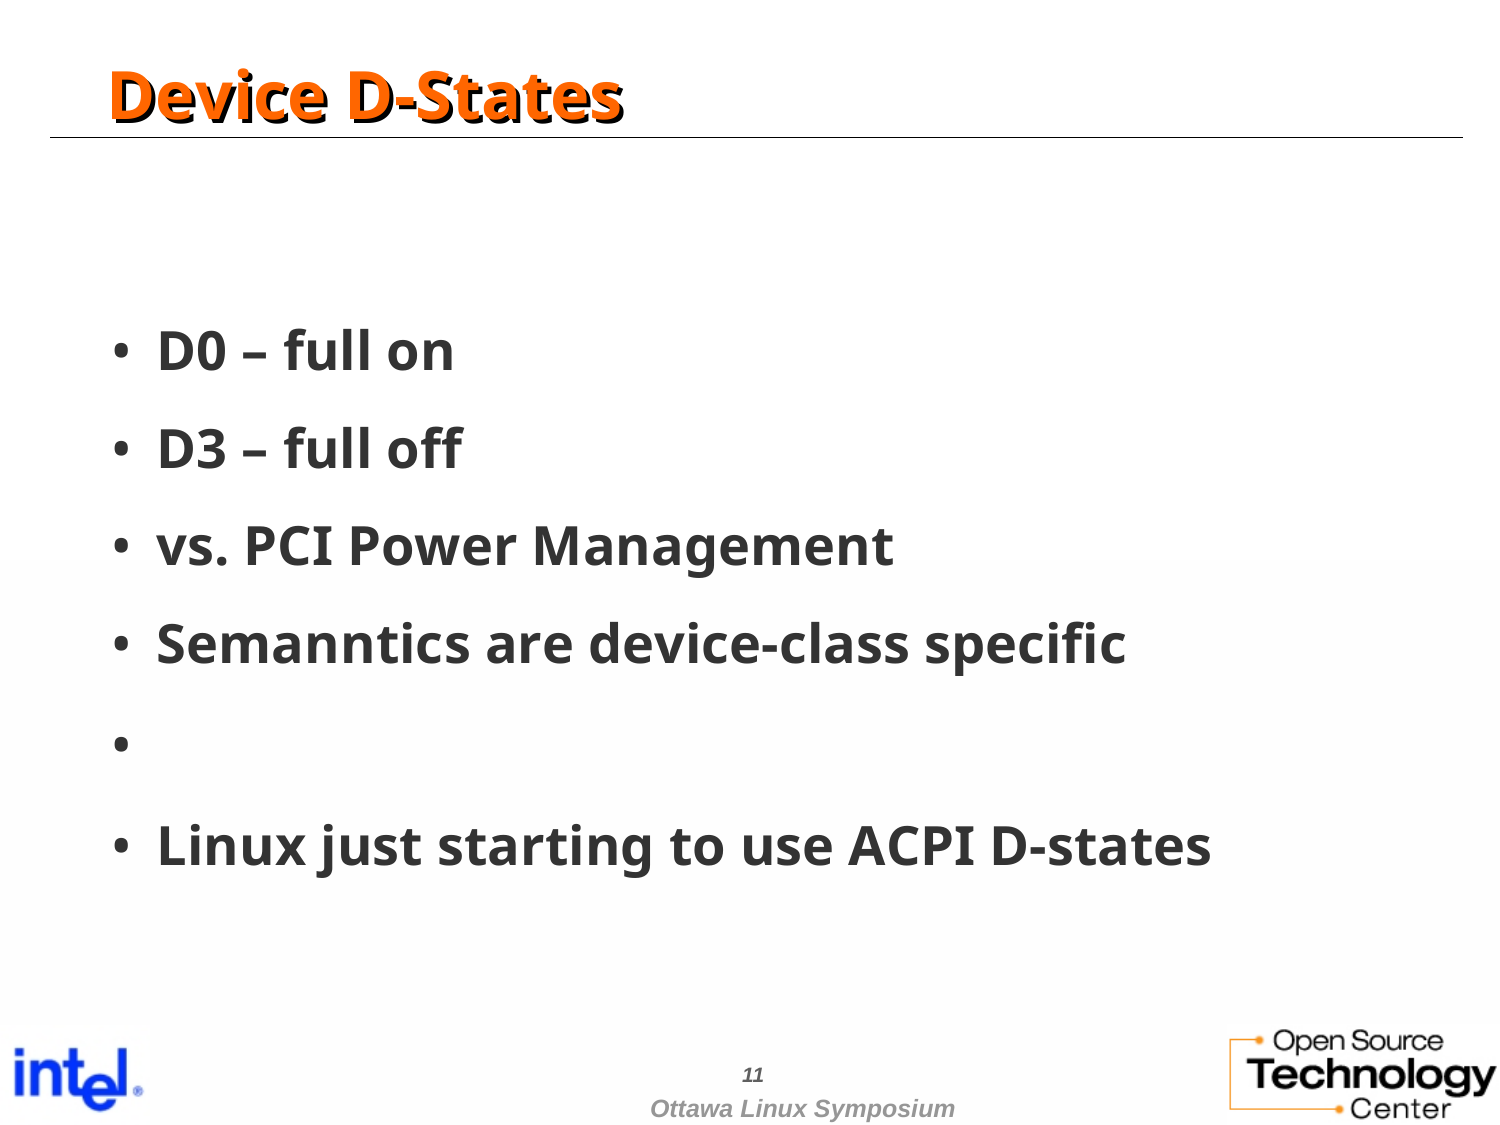

# Device D-States
D0 – full on
D3 – full off
vs. PCI Power Management
Semanntics are device-class specific
Linux just starting to use ACPI D-states